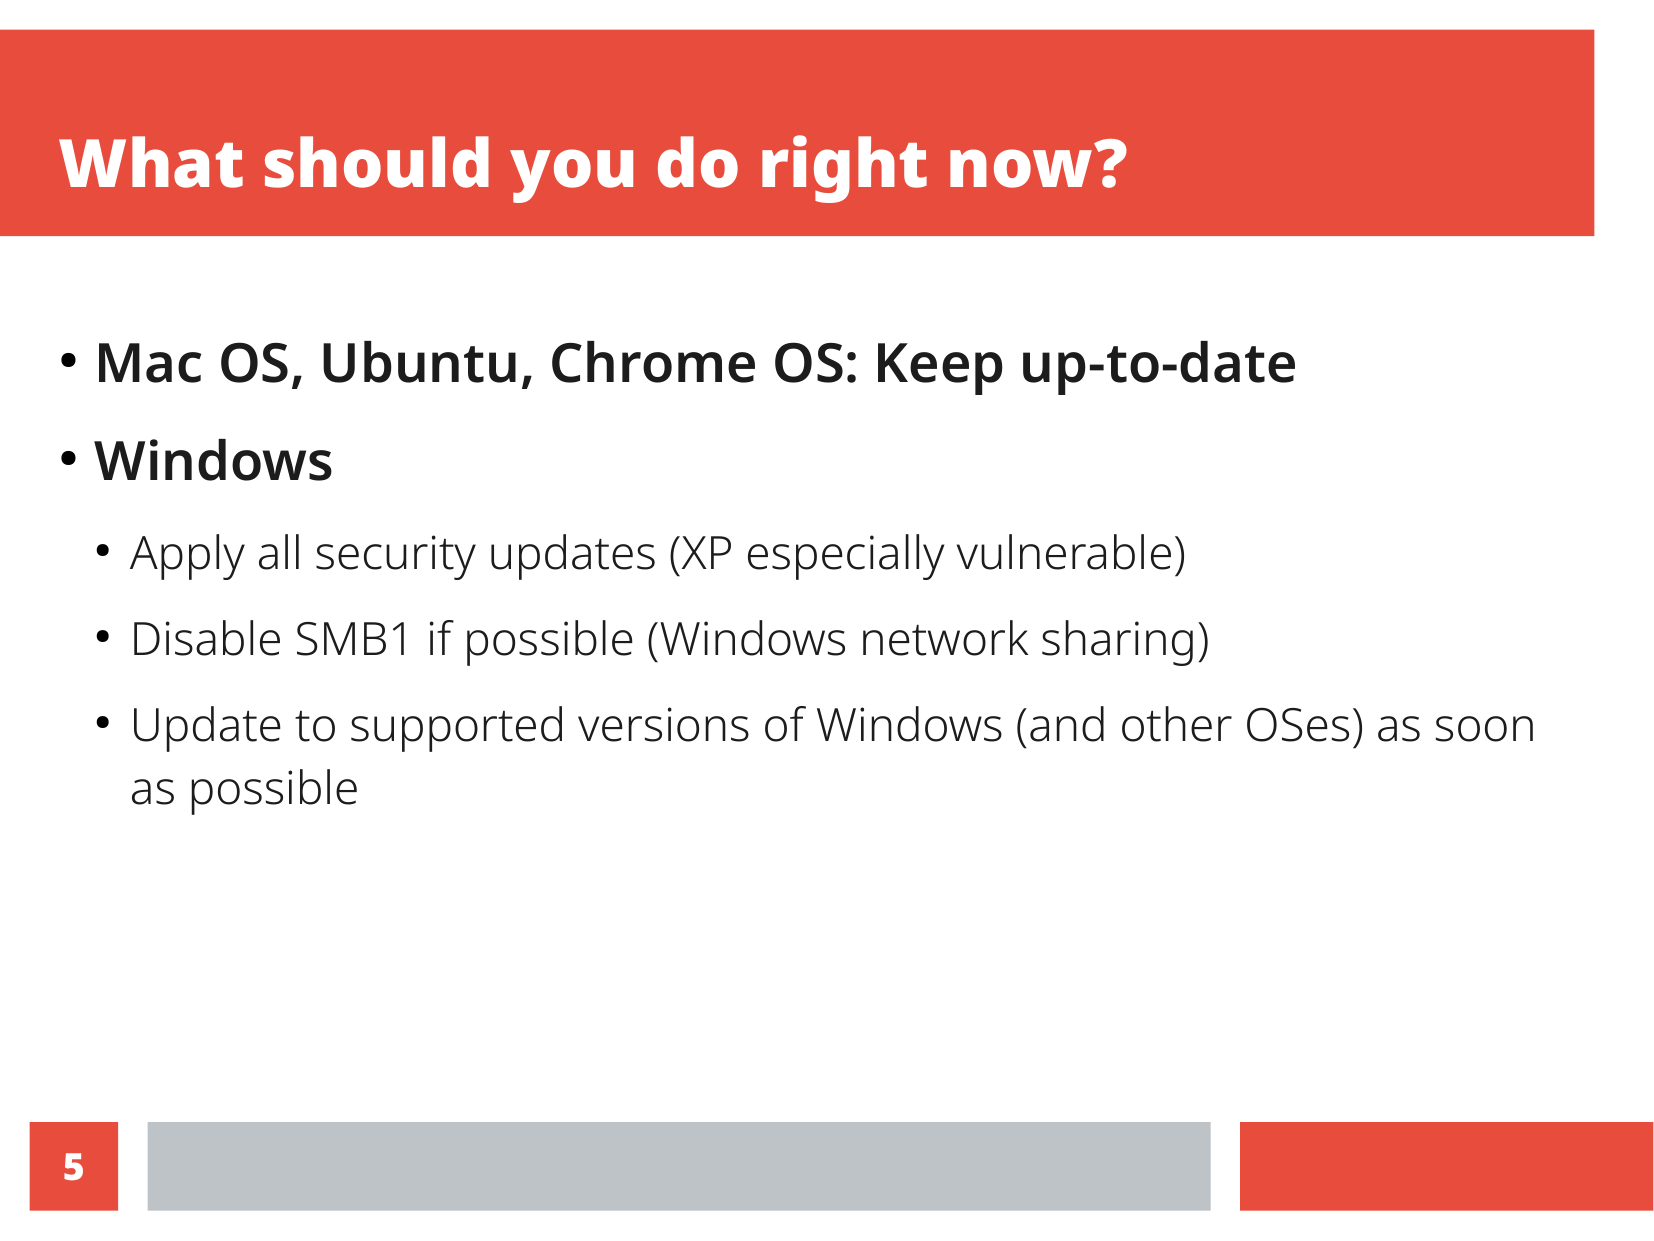

# What should you do right now?
Mac OS, Ubuntu, Chrome OS: Keep up-to-date
Windows
Apply all security updates (XP especially vulnerable)
Disable SMB1 if possible (Windows network sharing)
Update to supported versions of Windows (and other OSes) as soon as possible
5